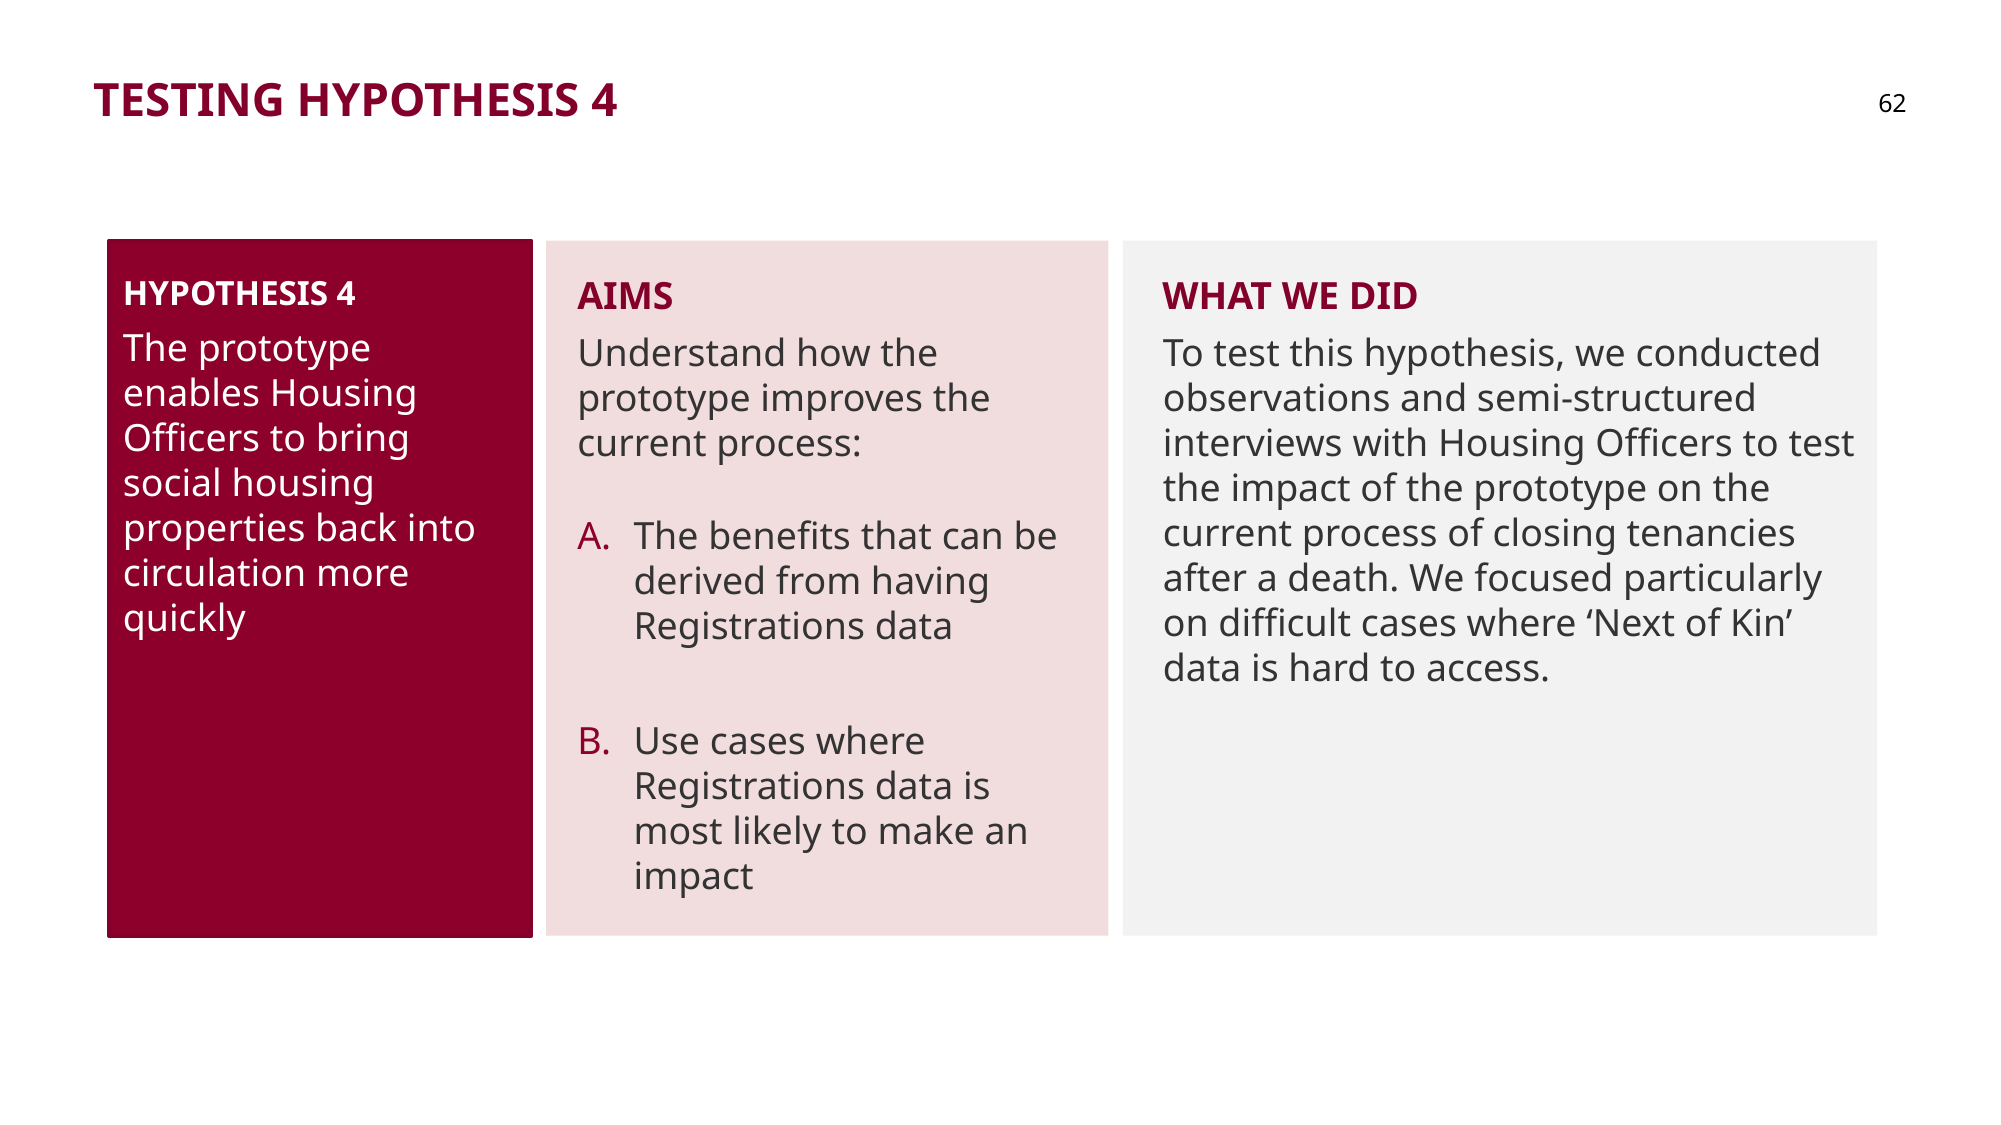

# TESTING HYPOTHESIS 4
HYPOTHESIS 4
The prototype enables Housing Officers to bring social housing properties back into circulation more quickly
AIMS
Understand how the prototype improves the current process:
The benefits that can be derived from having Registrations data
Use cases where Registrations data is most likely to make an impact
WHAT WE DID
To test this hypothesis, we conducted observations and semi-structured interviews with Housing Officers to test the impact of the prototype on the current process of closing tenancies after a death. We focused particularly on difficult cases where ‘Next of Kin’ data is hard to access.